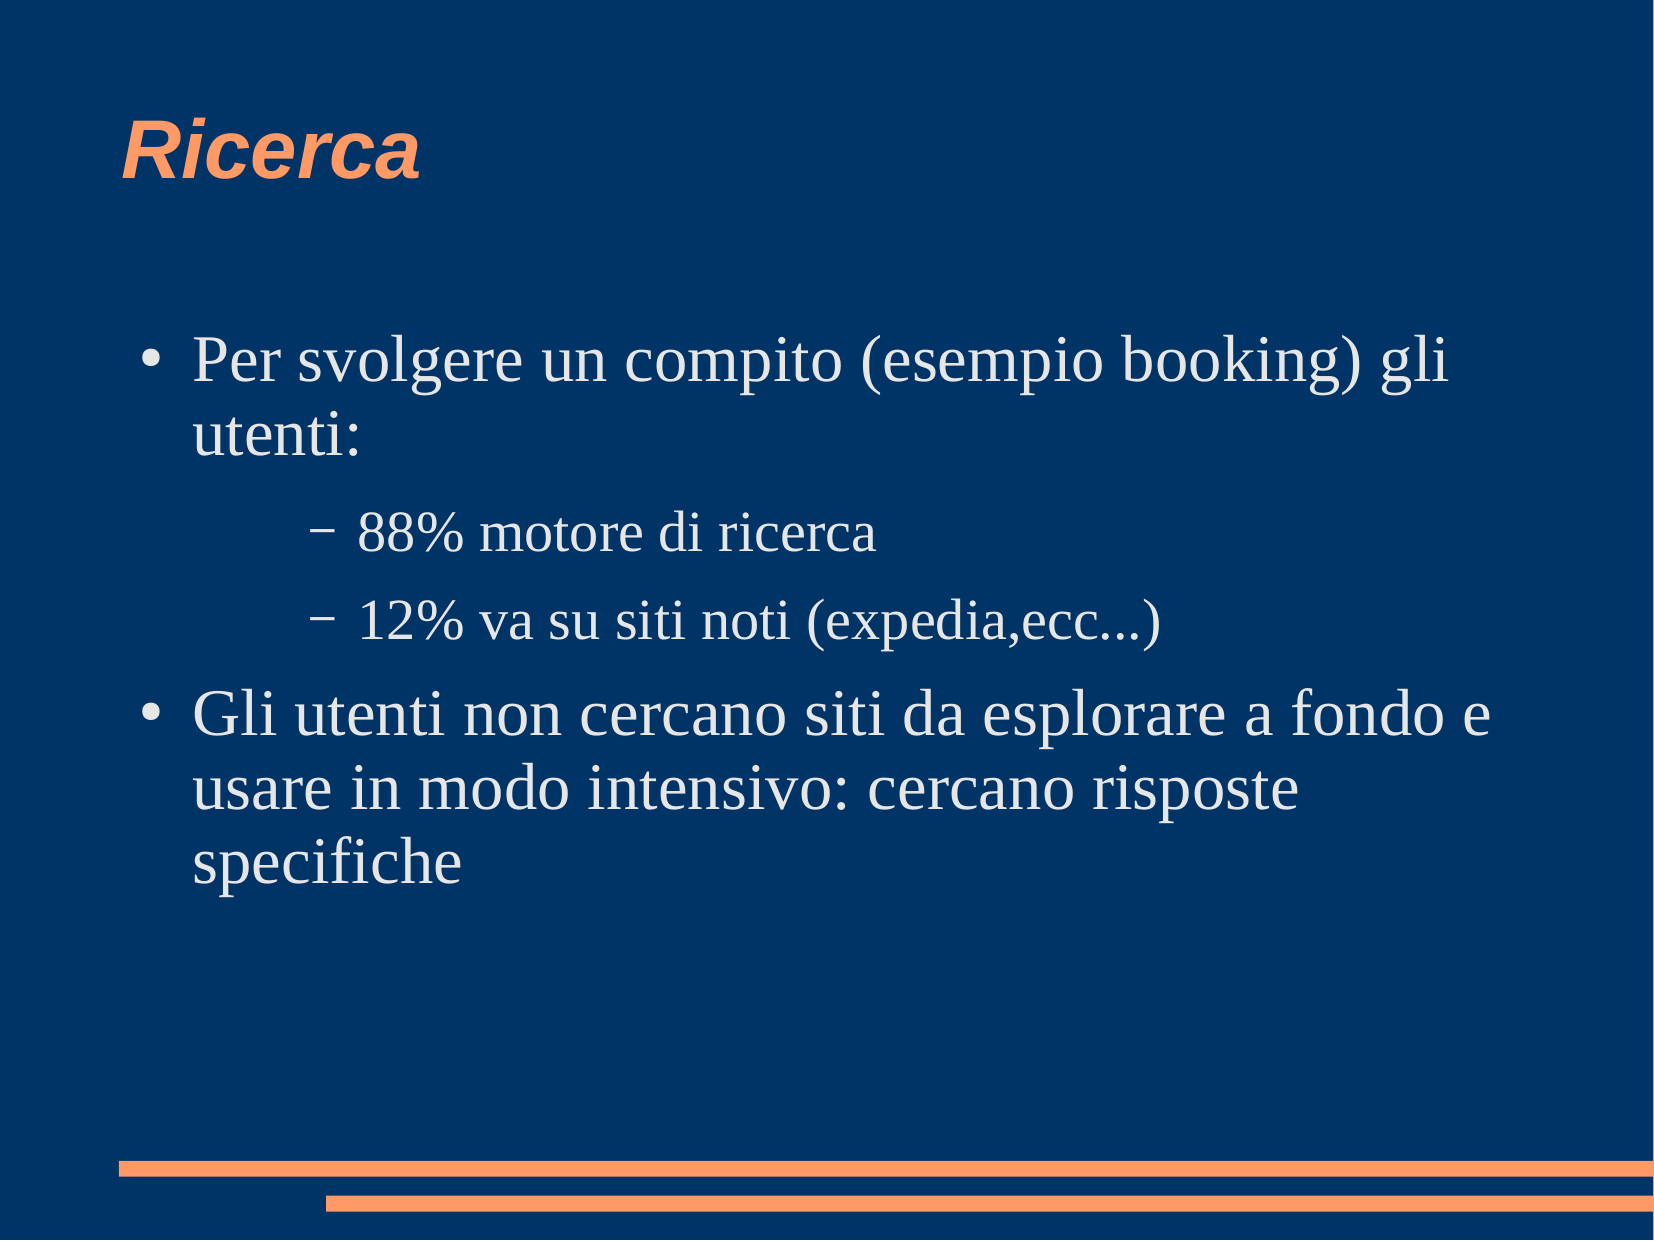

# Ricerca
Per svolgere un compito (esempio booking) gli utenti:
88% motore di ricerca
12% va su siti noti (expedia,ecc...)
Gli utenti non cercano siti da esplorare a fondo e usare in modo intensivo: cercano risposte specifiche